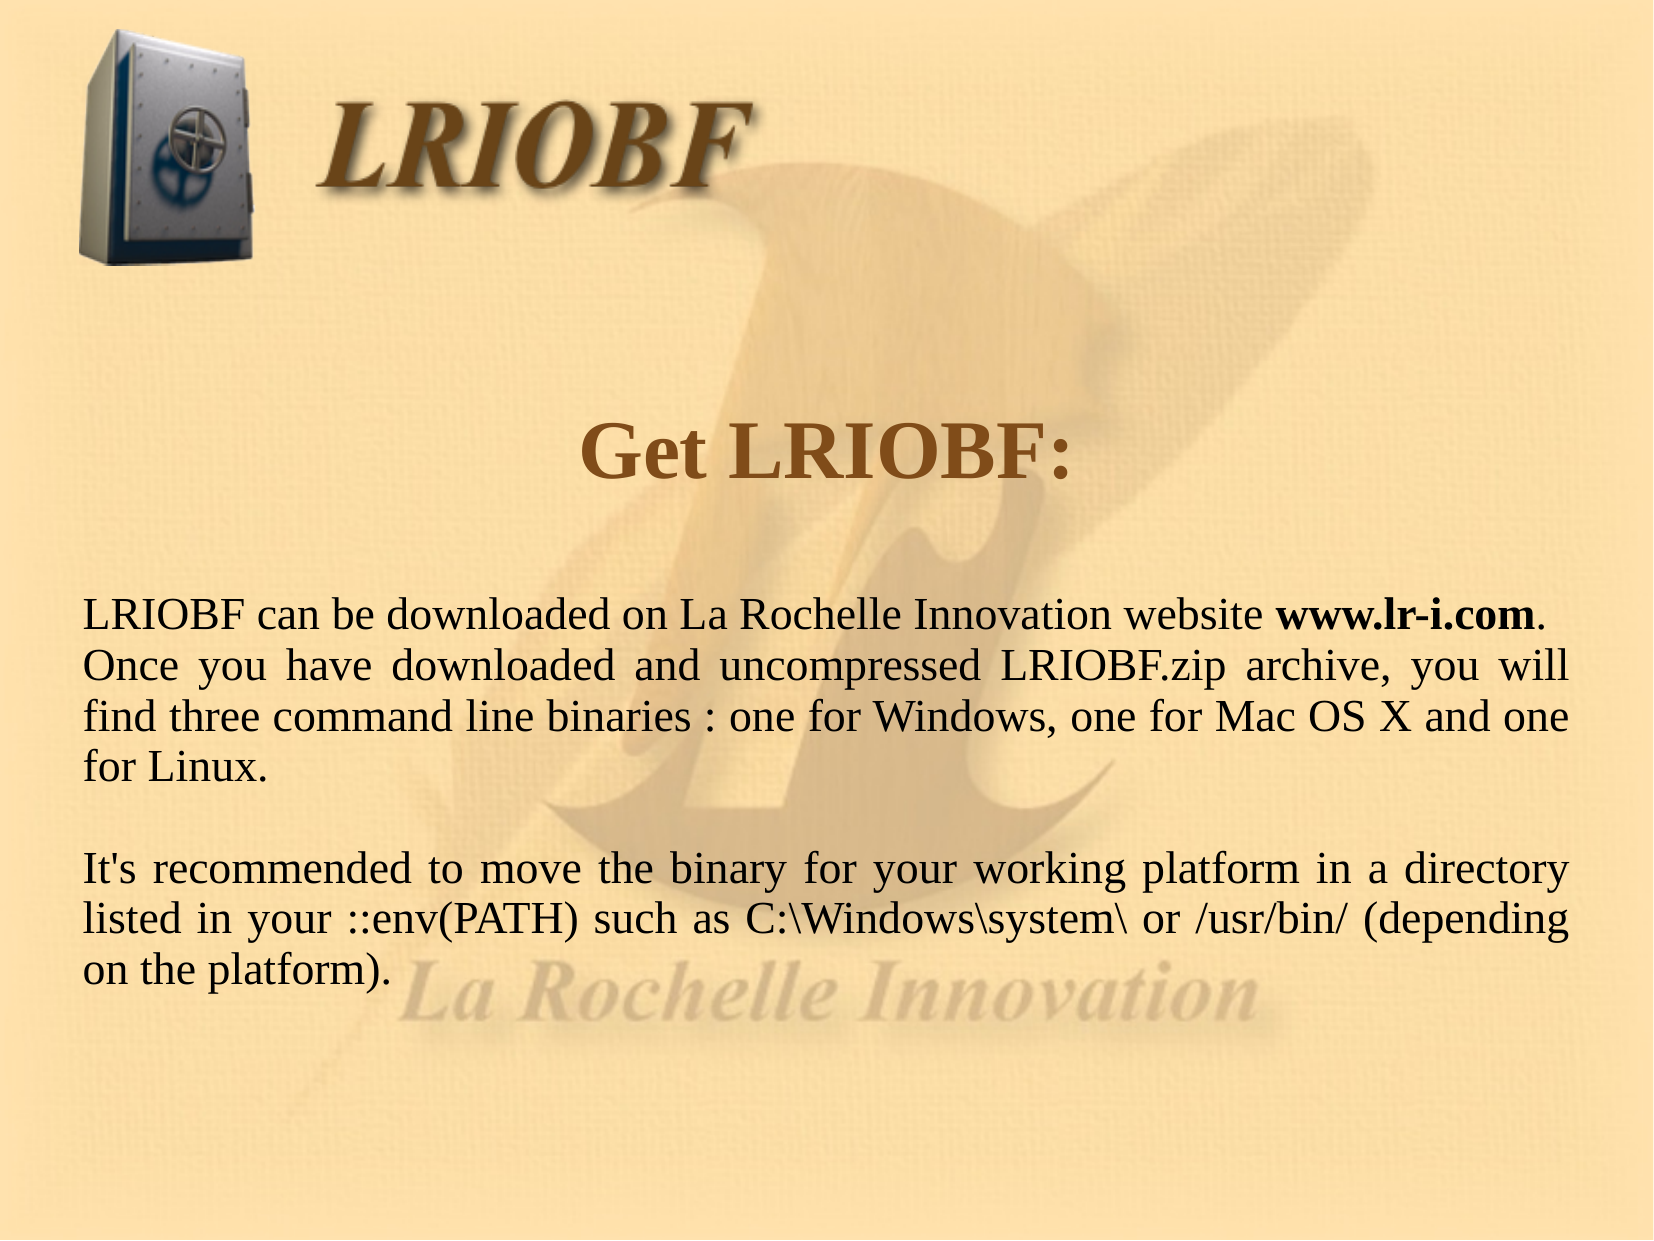

# Get LRIOBF:
LRIOBF can be downloaded on La Rochelle Innovation website www.lr-i.com.
Once you have downloaded and uncompressed LRIOBF.zip archive, you will find three command line binaries : one for Windows, one for Mac OS X and one for Linux.
It's recommended to move the binary for your working platform in a directory listed in your ::env(PATH) such as C:\Windows\system\ or /usr/bin/ (depending on the platform).